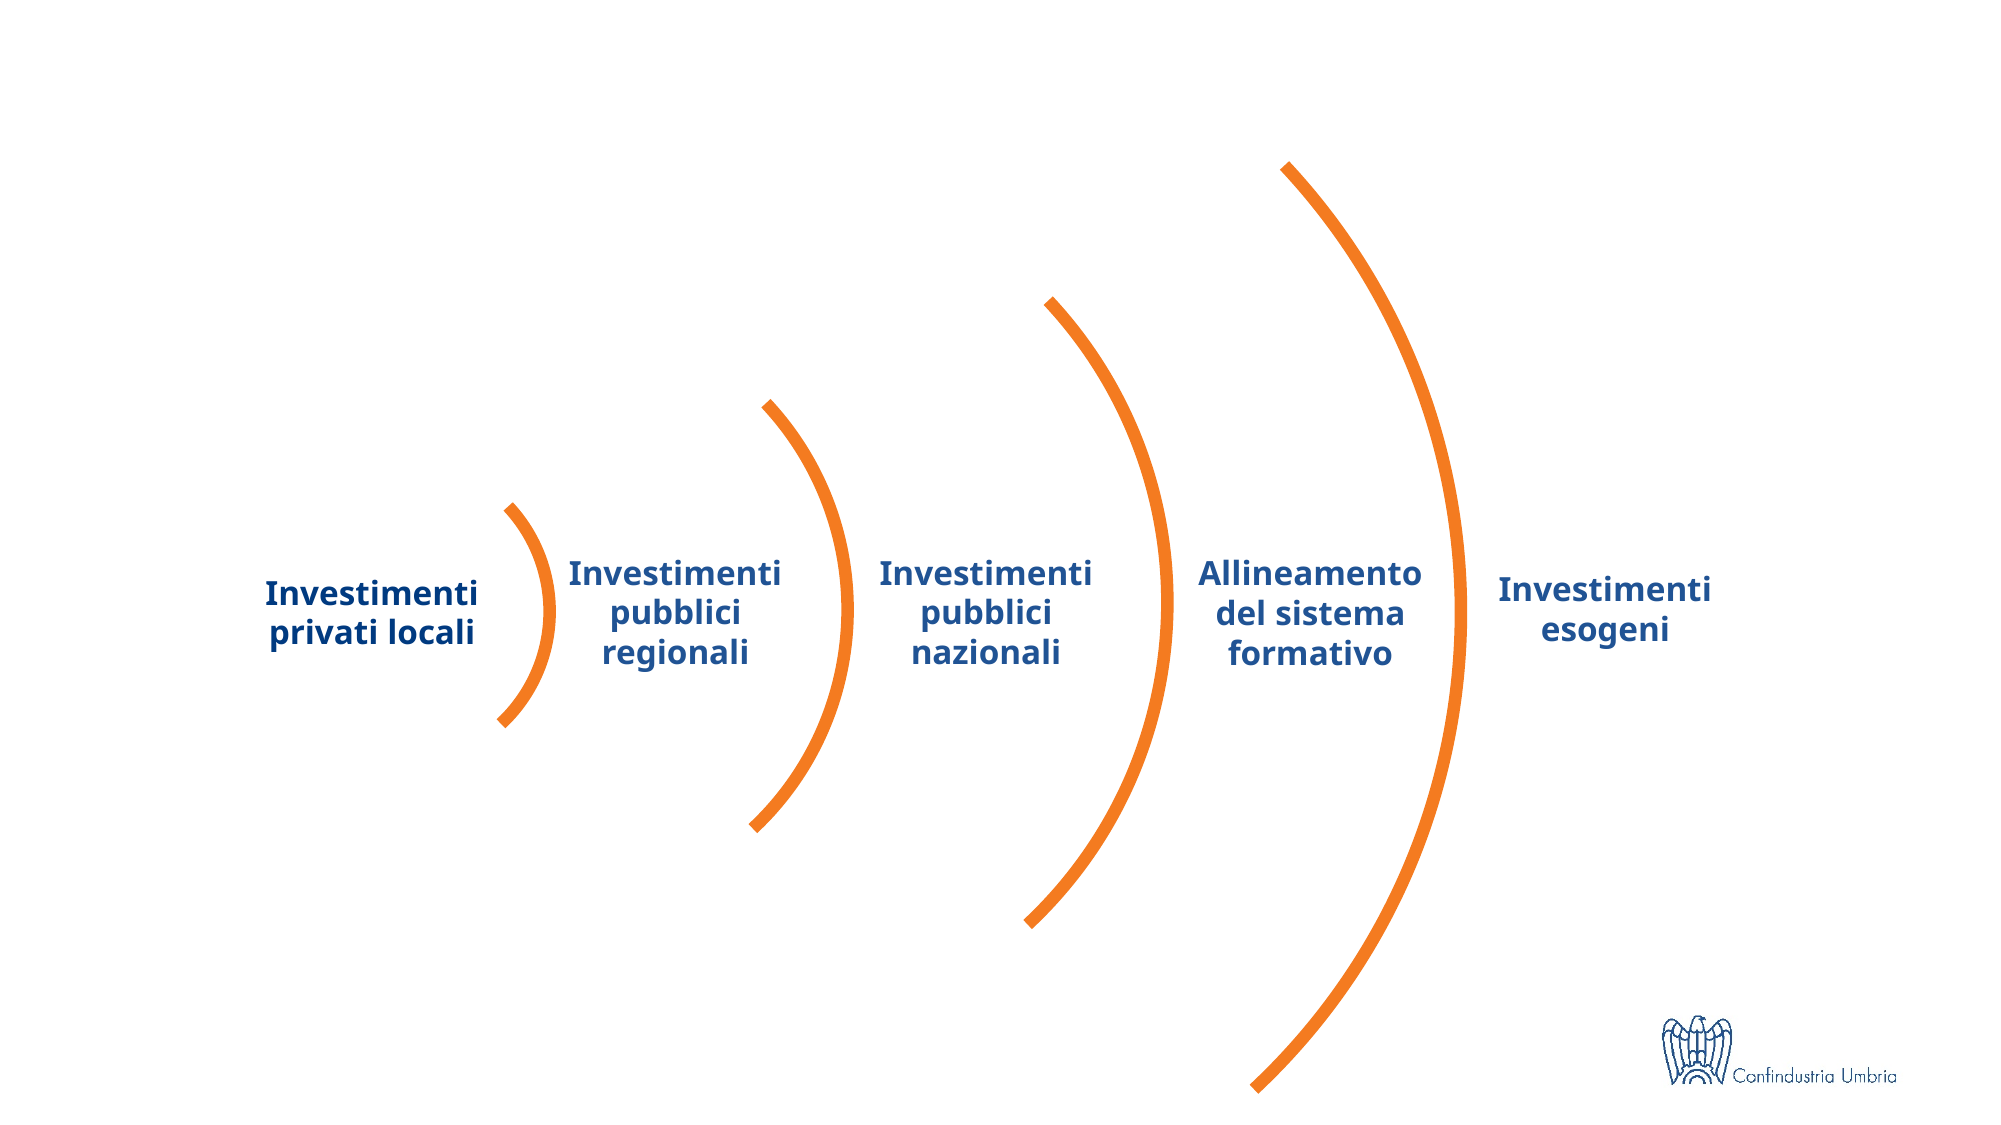

Investimenti esogeni
Investimenti privati locali
Investimenti pubblici regionali
Investimenti pubblici nazionali
Allineamento del sistema formativo